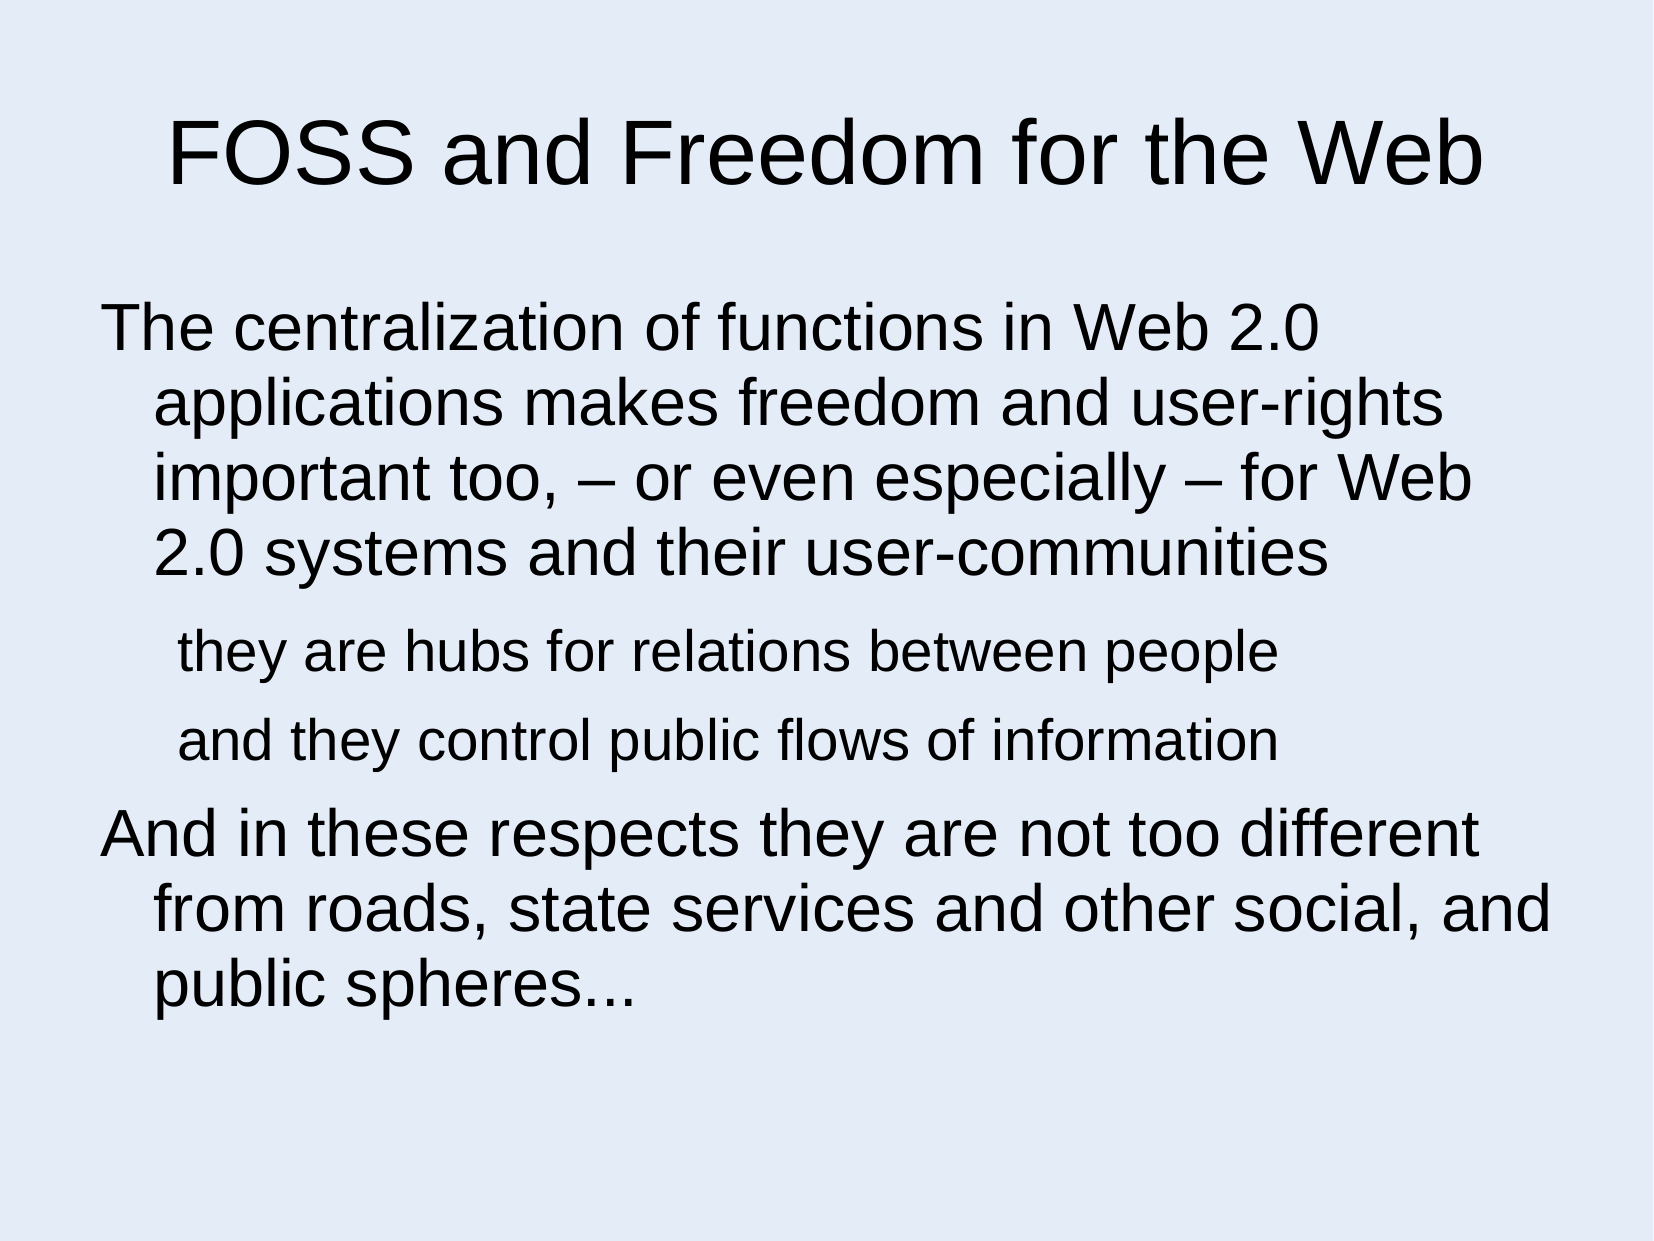

# FOSS and Freedom for the Web
The centralization of functions in Web 2.0 applications makes freedom and user-rights important too, – or even especially – for Web 2.0 systems and their user-communities
they are hubs for relations between people
and they control public flows of information
And in these respects they are not too different from roads, state services and other social, and public spheres...